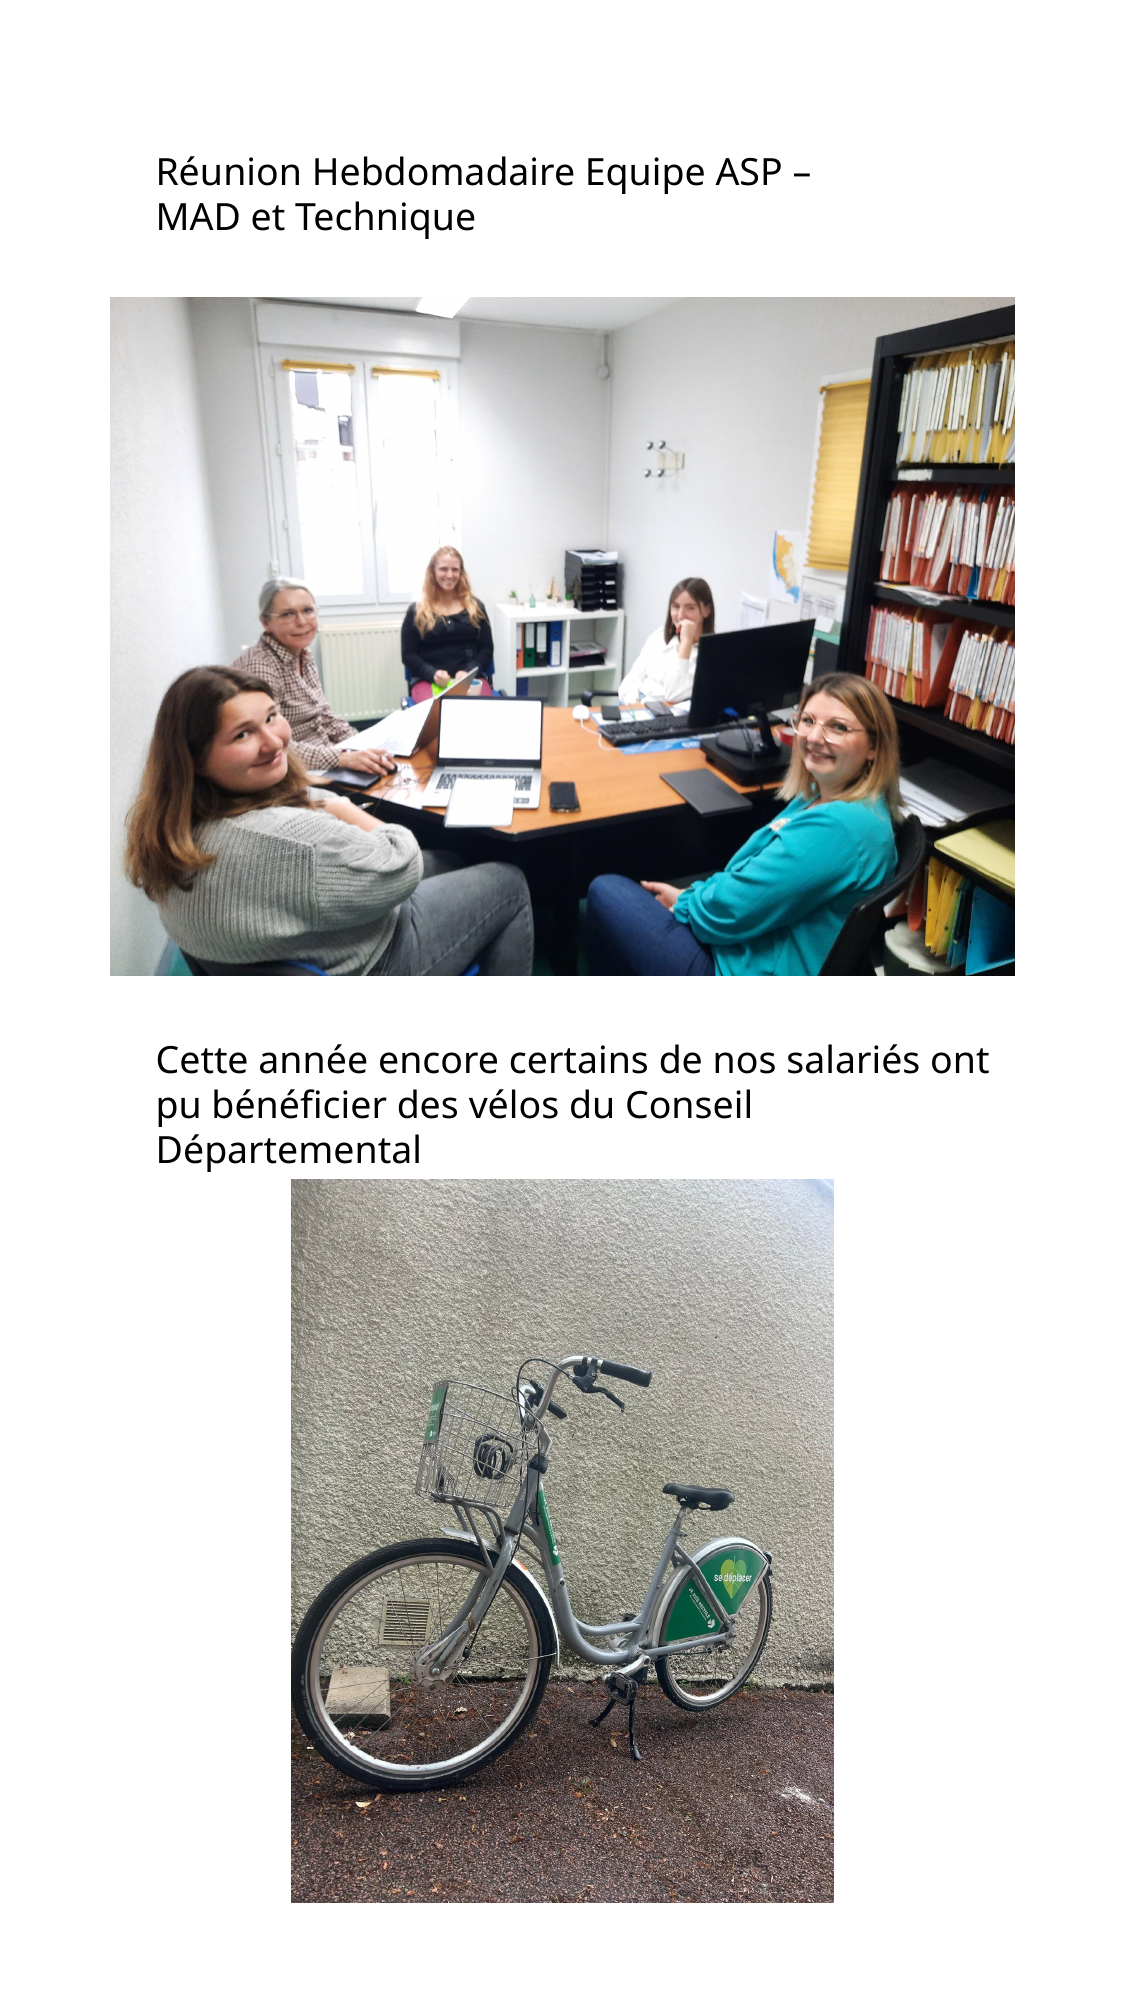

Réunion Hebdomadaire Equipe ASP – MAD et Technique
Cette année encore certains de nos salariés ont pu bénéficier des vélos du Conseil Départemental